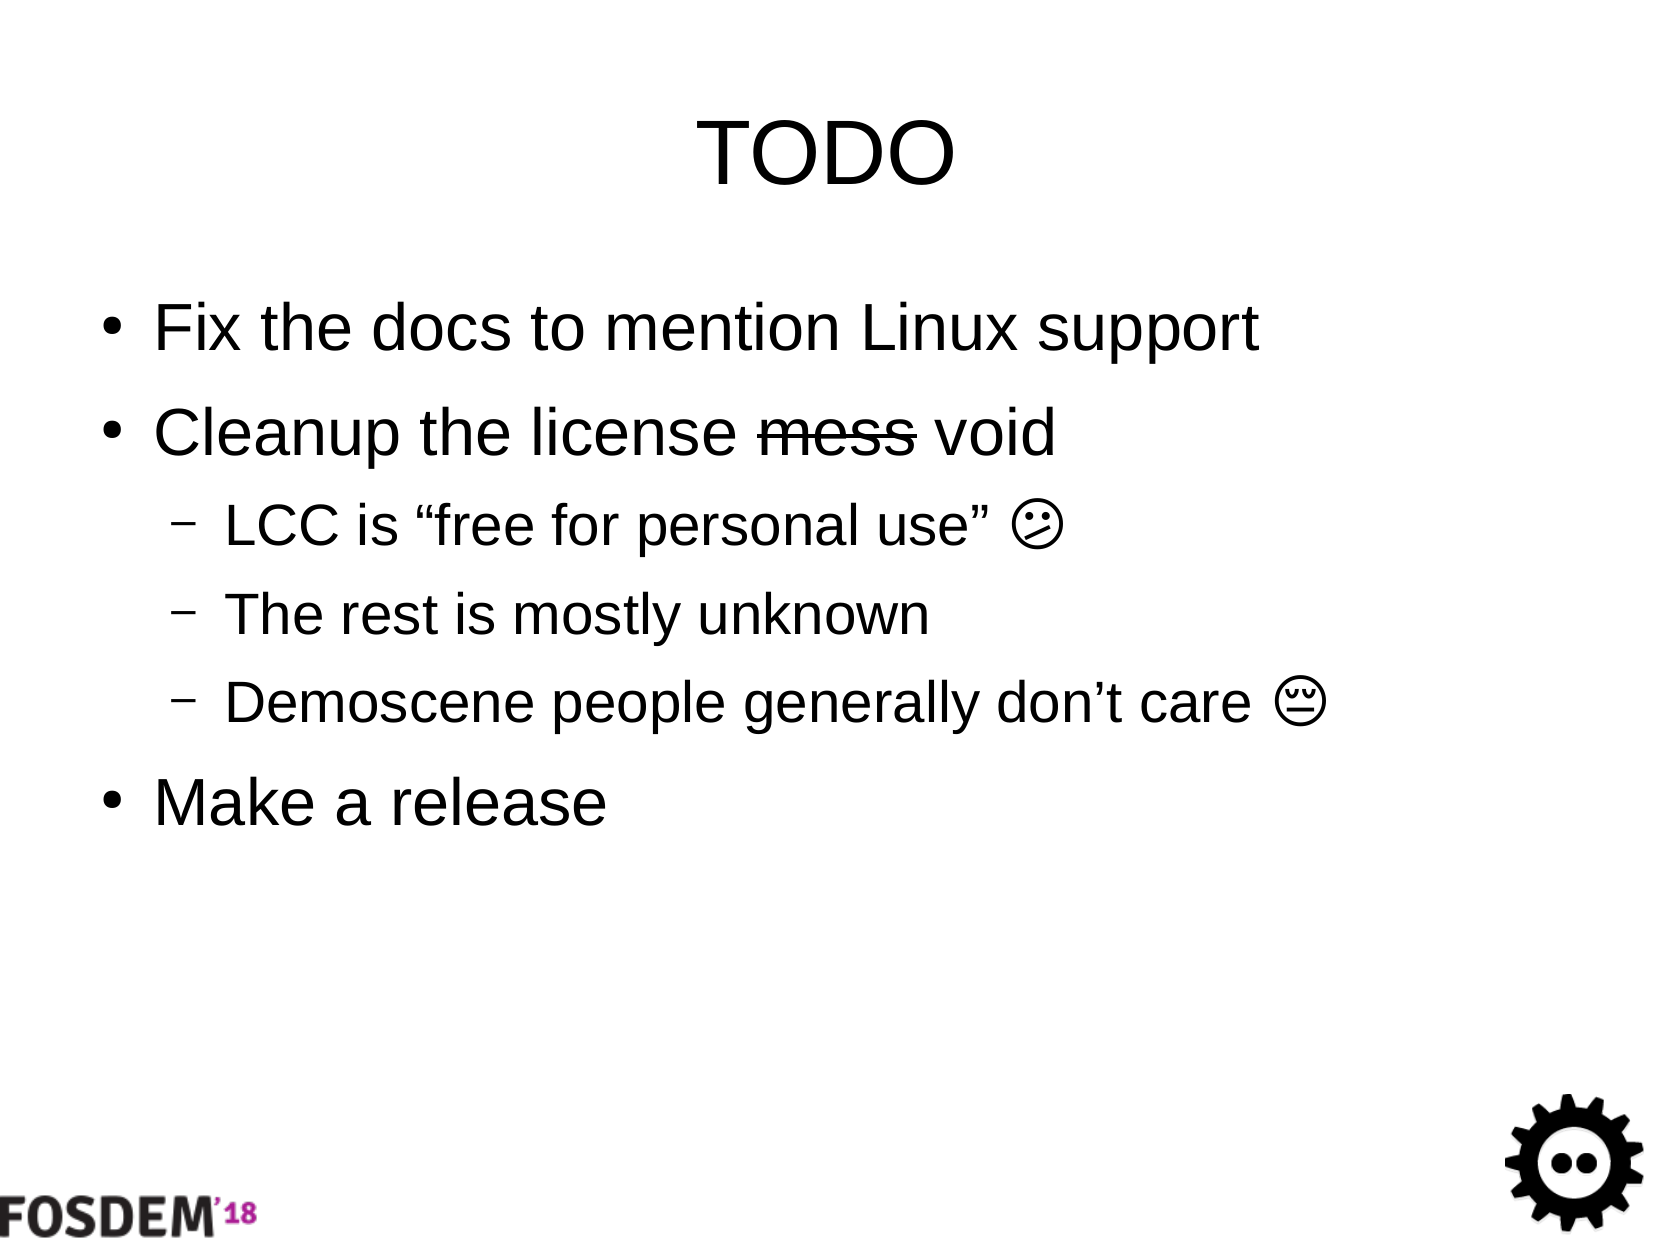

# TODO
Fix the docs to mention Linux support
Cleanup the license mess void
LCC is “free for personal use” 😕
The rest is mostly unknown
Demoscene people generally don’t care 😔
Make a release